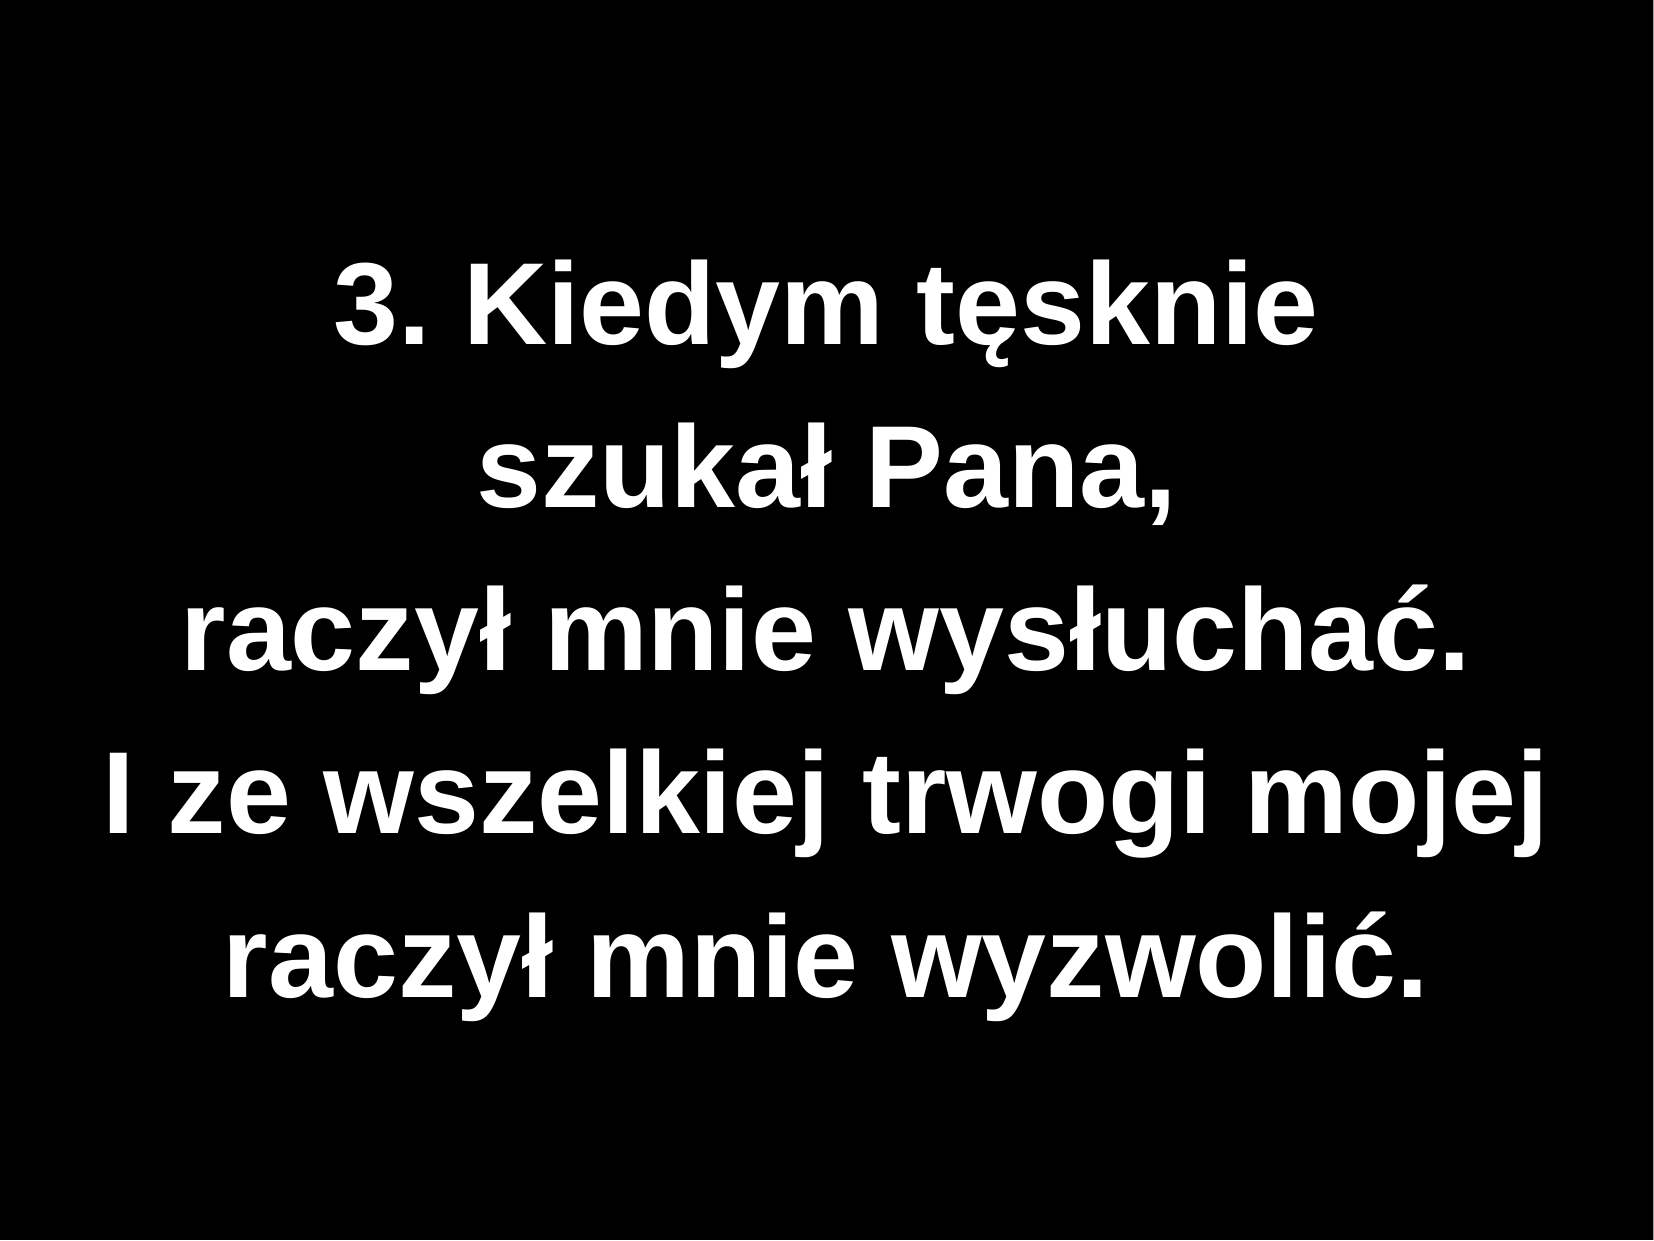

# 3. Kiedym tęsknie
szukał Pana,
raczył mnie wysłuchać.
I ze wszelkiej trwogi mojej
raczył mnie wyzwolić.